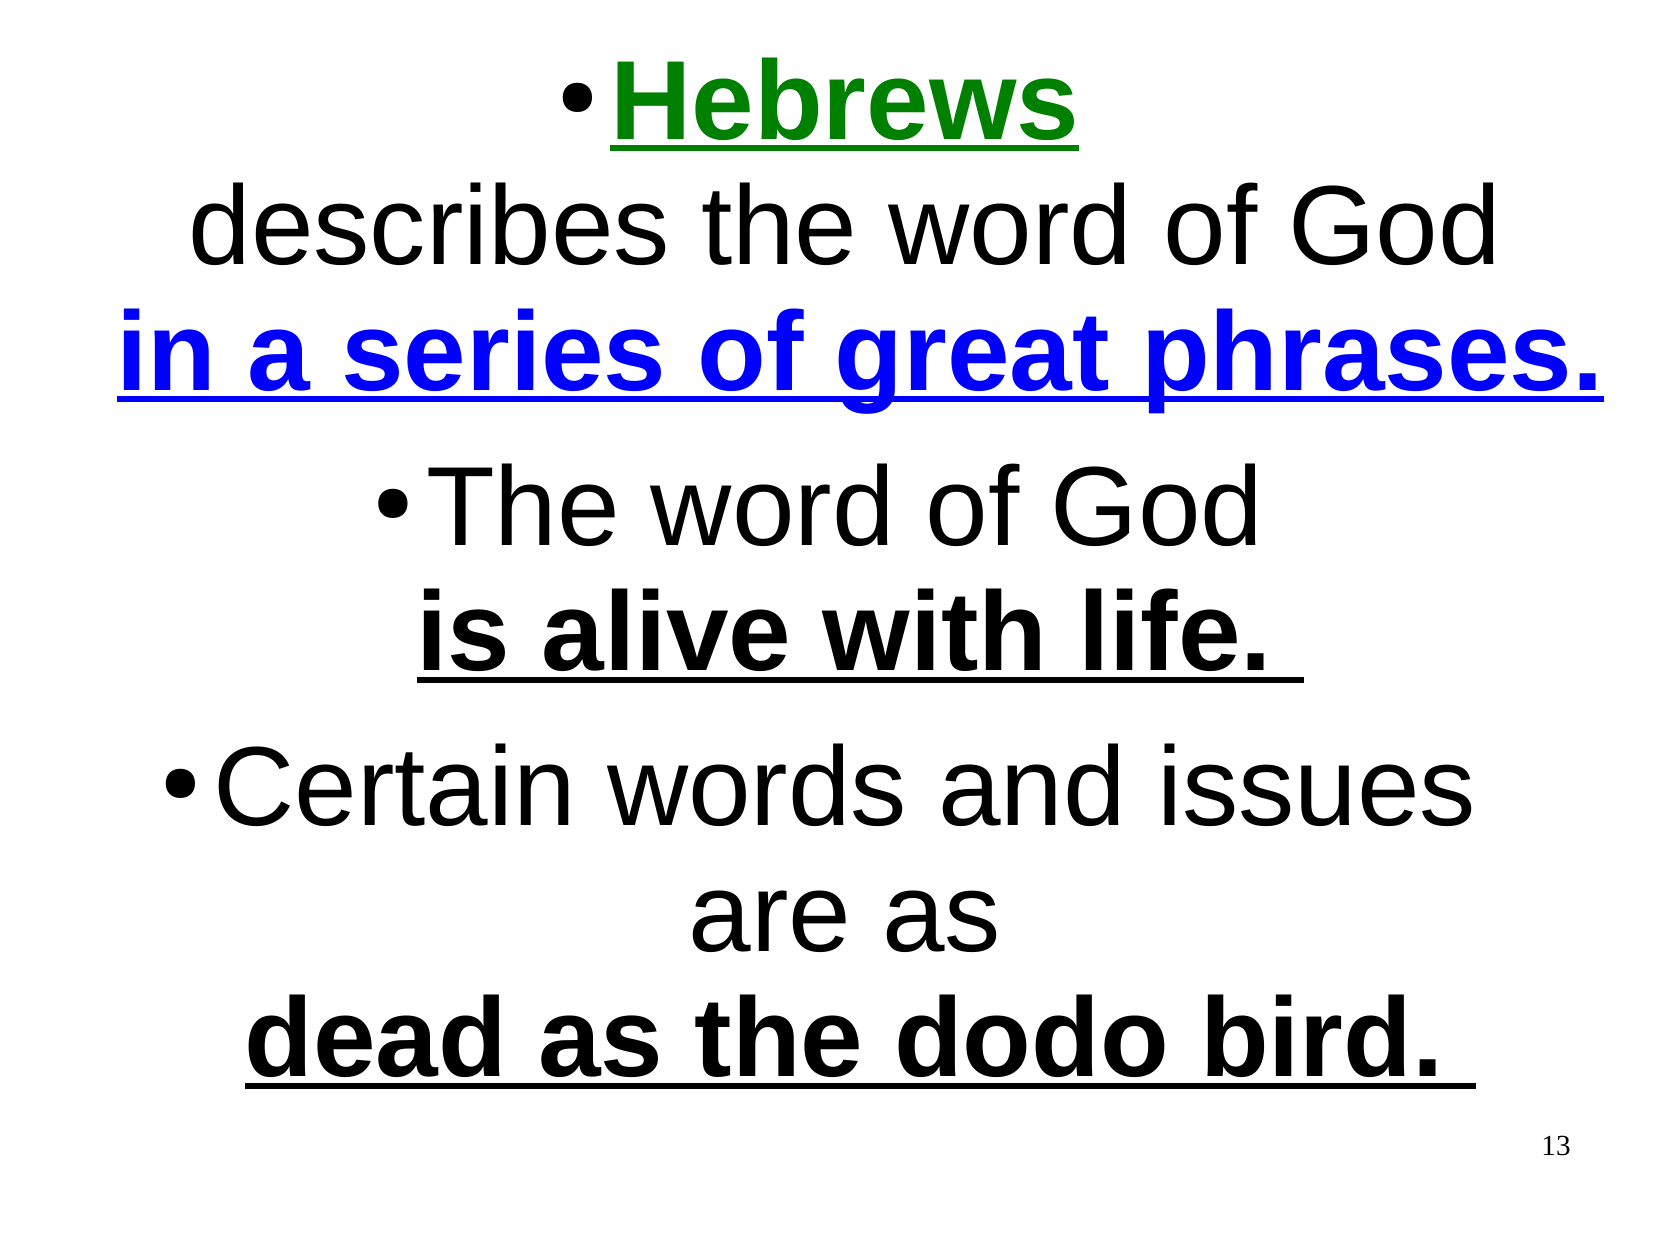

# Hebrews describes the word of God in a series of great phrases.
The word of God
is alive with life.
Certain words and issues
are as
dead as the dodo bird.
13